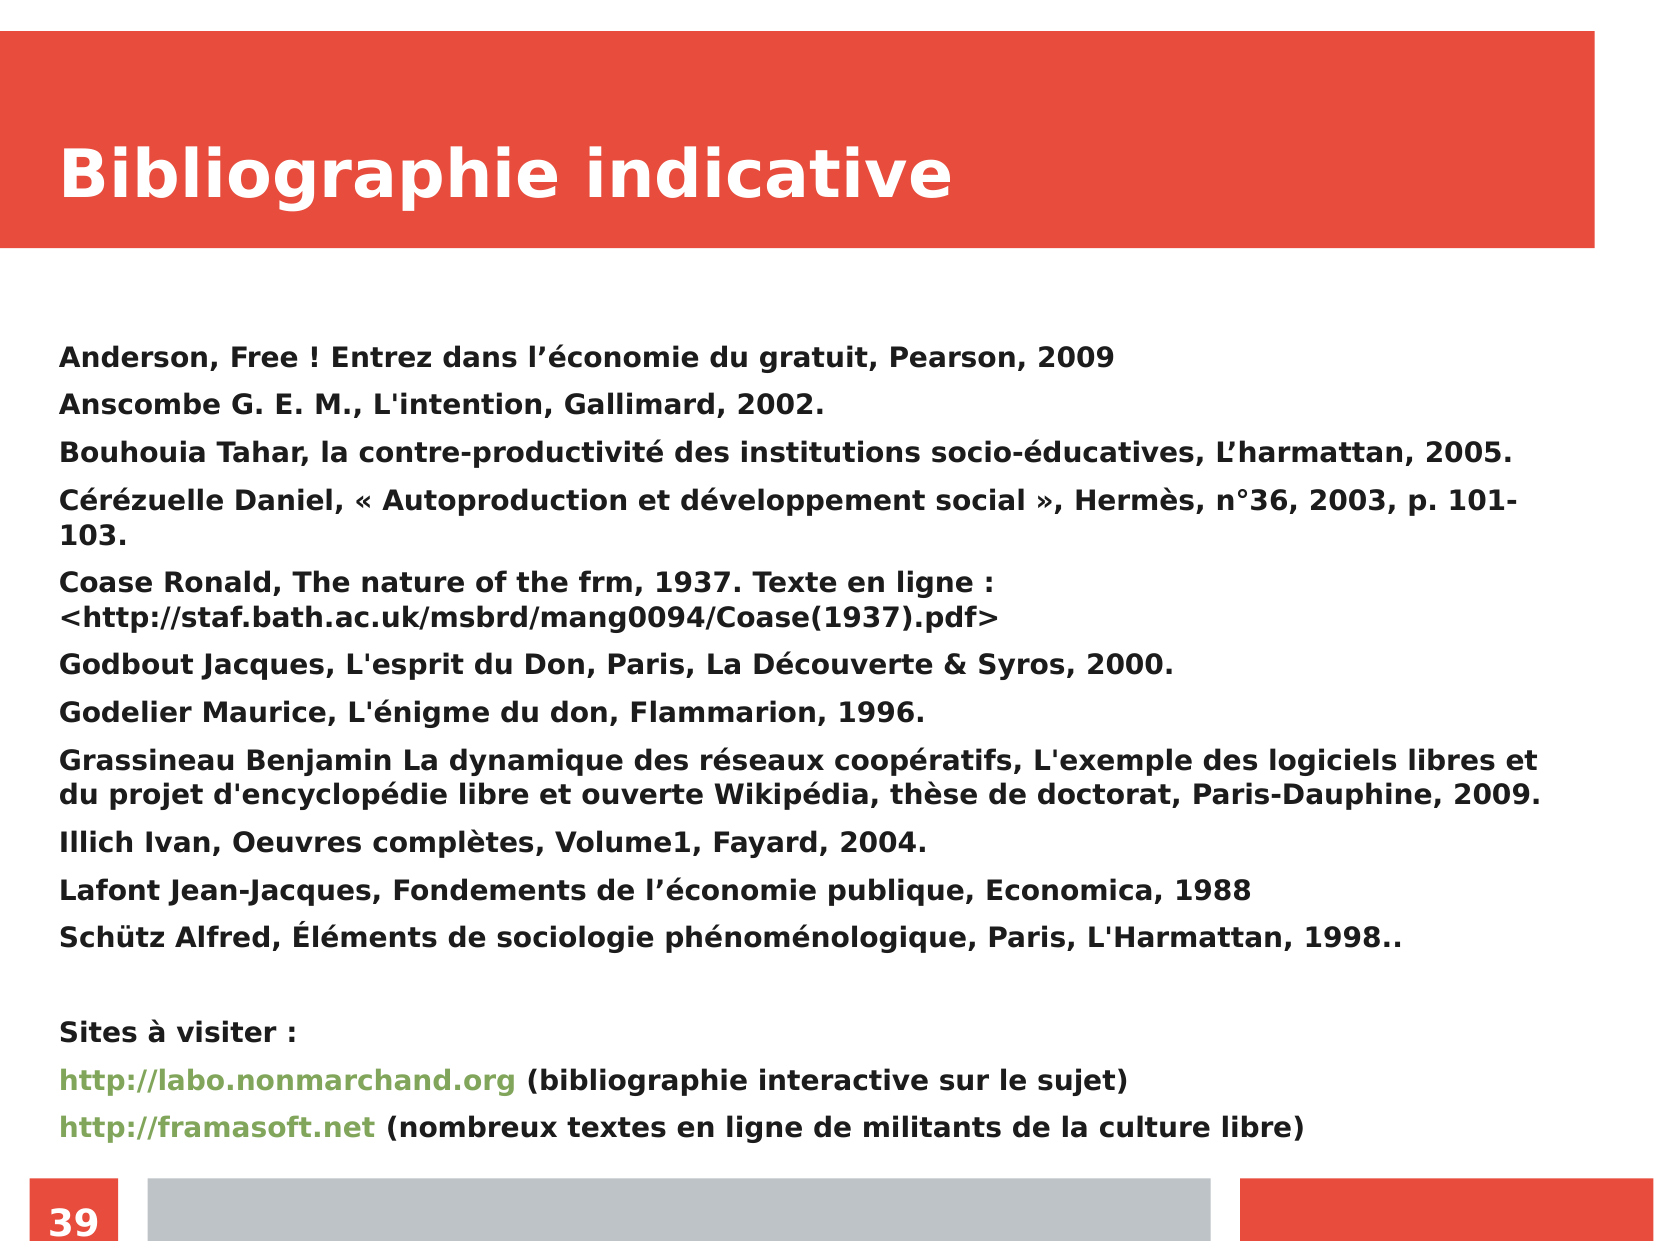

Bibliographie indicative
Anderson, Free ! Entrez dans l’économie du gratuit, Pearson, 2009
Anscombe G. E. M., L'intention, Gallimard, 2002.
Bouhouia Tahar, la contre-productivité des institutions socio-éducatives, L’harmattan, 2005.
Cérézuelle Daniel, « Autoproduction et développement social », Hermès, n°36, 2003, p. 101-
103.
Coase Ronald, The nature of the frm, 1937. Texte en ligne :
<http://staf.bath.ac.uk/msbrd/mang0094/Coase(1937).pdf>
Godbout Jacques, L'esprit du Don, Paris, La Découverte & Syros, 2000.
Godelier Maurice, L'énigme du don, Flammarion, 1996.
Grassineau Benjamin La dynamique des réseaux coopératifs, L'exemple des logiciels libres et
du projet d'encyclopédie libre et ouverte Wikipédia, thèse de doctorat, Paris-Dauphine, 2009.
Illich Ivan, Oeuvres complètes, Volume1, Fayard, 2004.
Lafont Jean-Jacques, Fondements de l’économie publique, Economica, 1988
Schütz Alfred, Éléments de sociologie phénoménologique, Paris, L'Harmattan, 1998..
Sites à visiter :
http://labo.nonmarchand.org (bibliographie interactive sur le sujet)
http://framasoft.net (nombreux textes en ligne de militants de la culture libre)
39